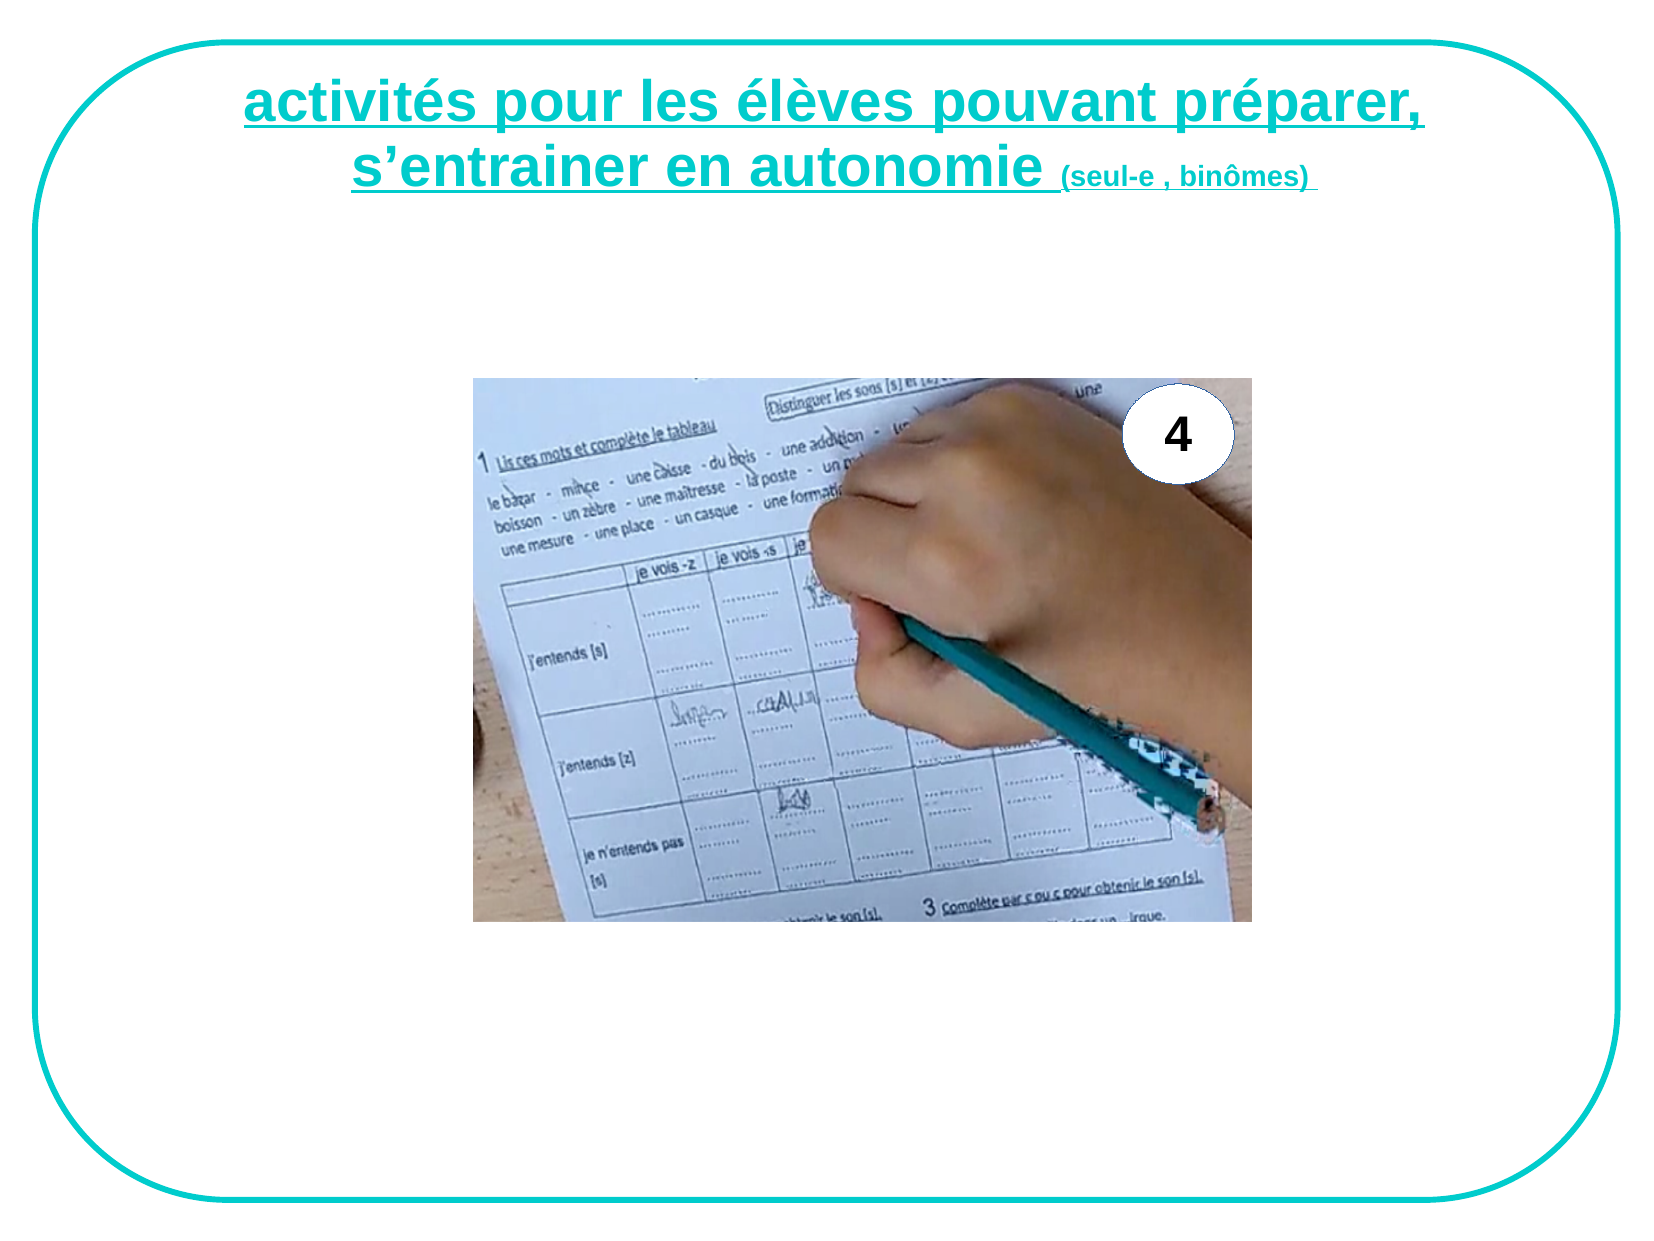

activités pour les élèves pouvant préparer, s’entrainer en autonomie (seul-e , binômes)
4